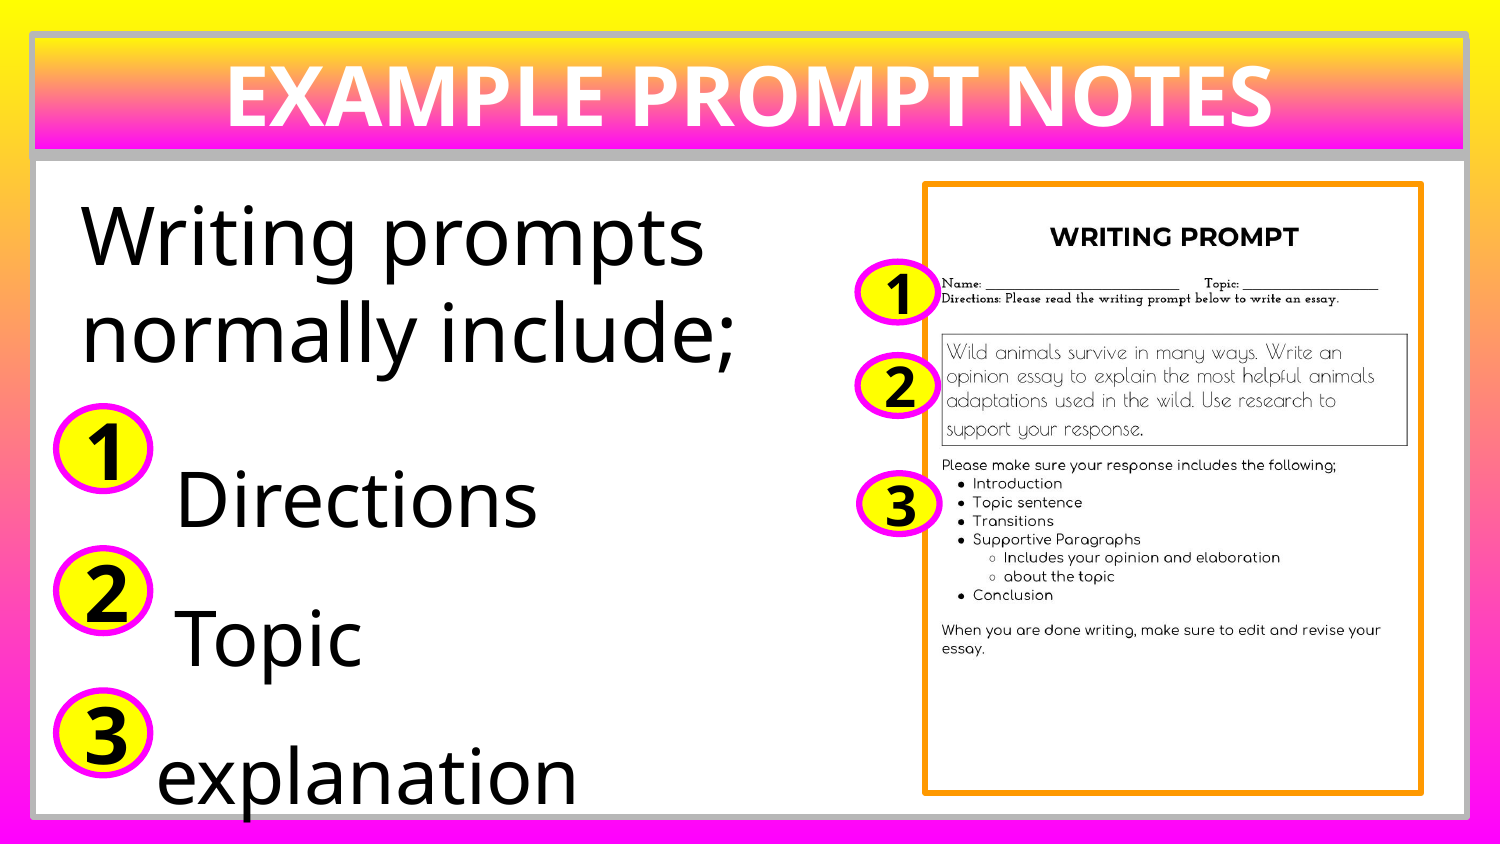

EXAMPLE PROMPT NOTES
Writing prompts normally include;
 Directions
 Topic explanation
 Requirements
1
2
1
3
2
3